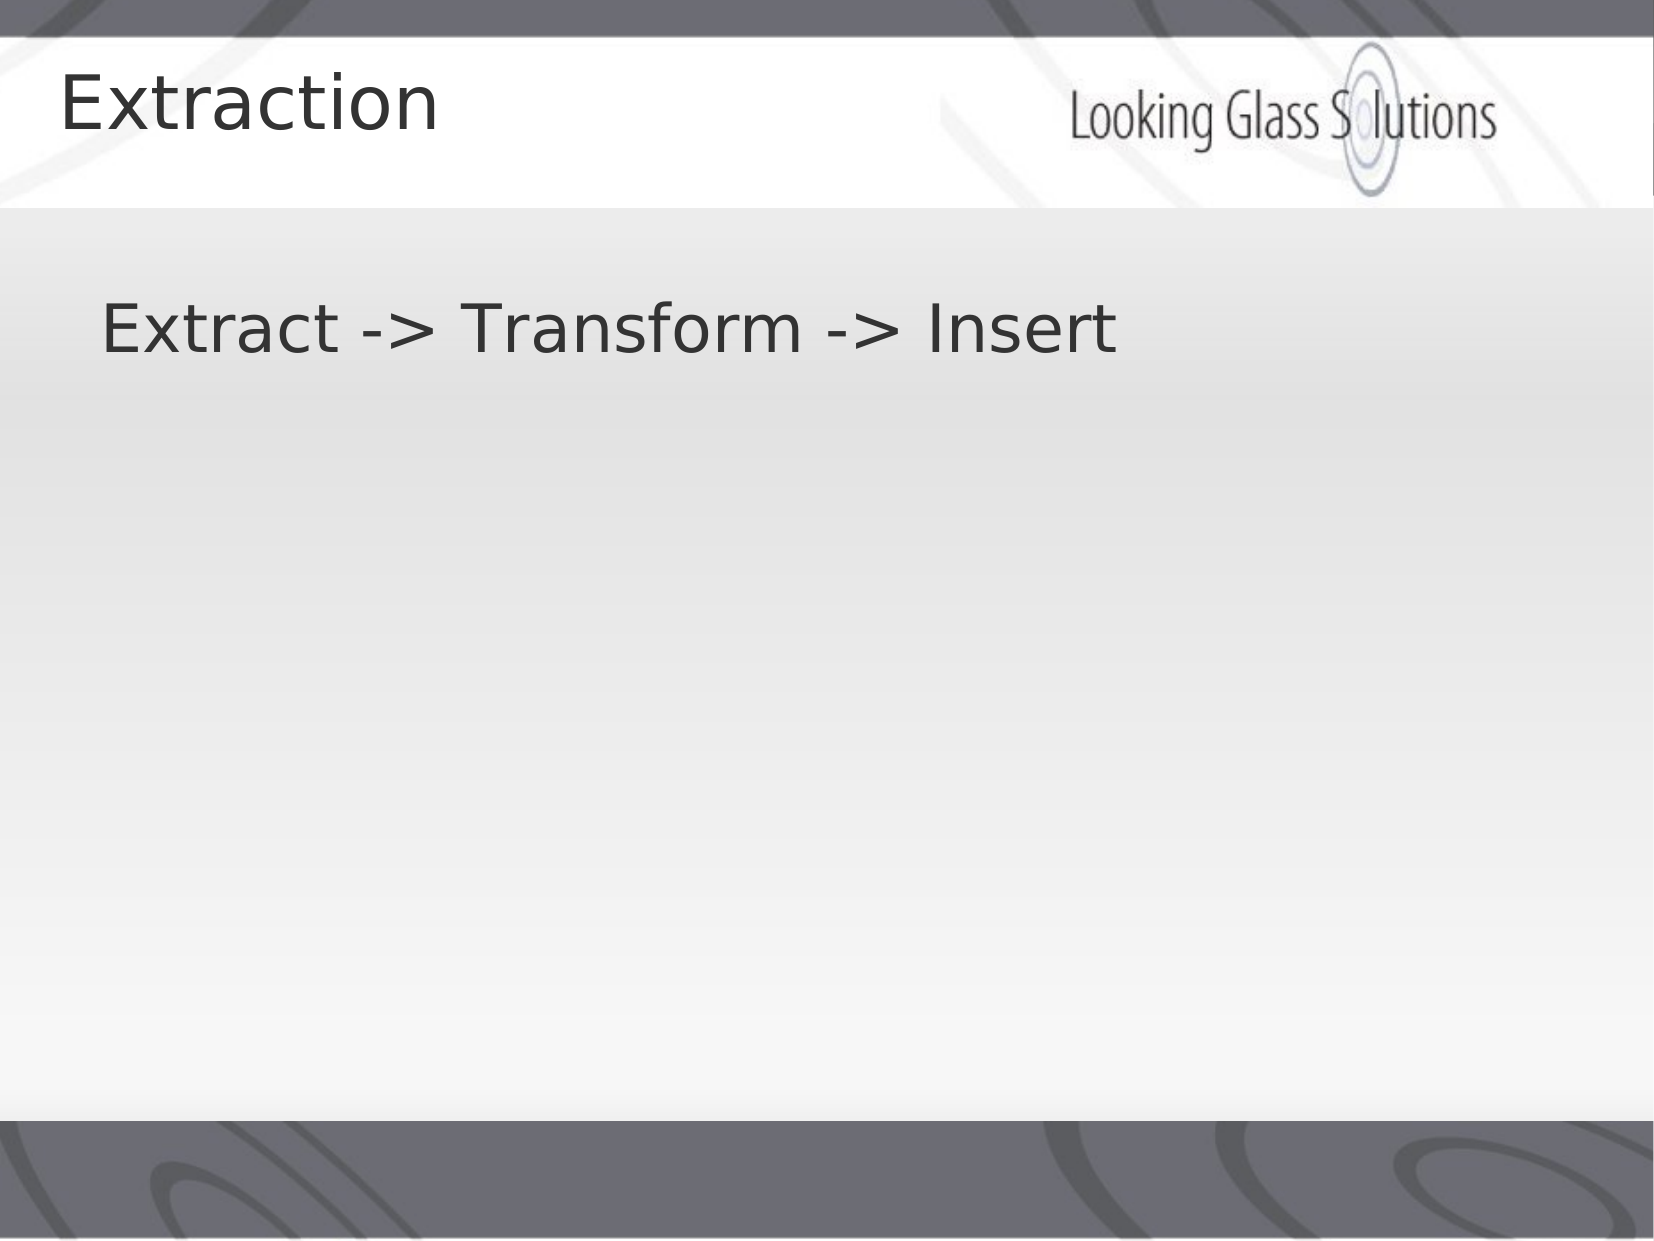

# Extraction
Extract -> Transform -> Insert